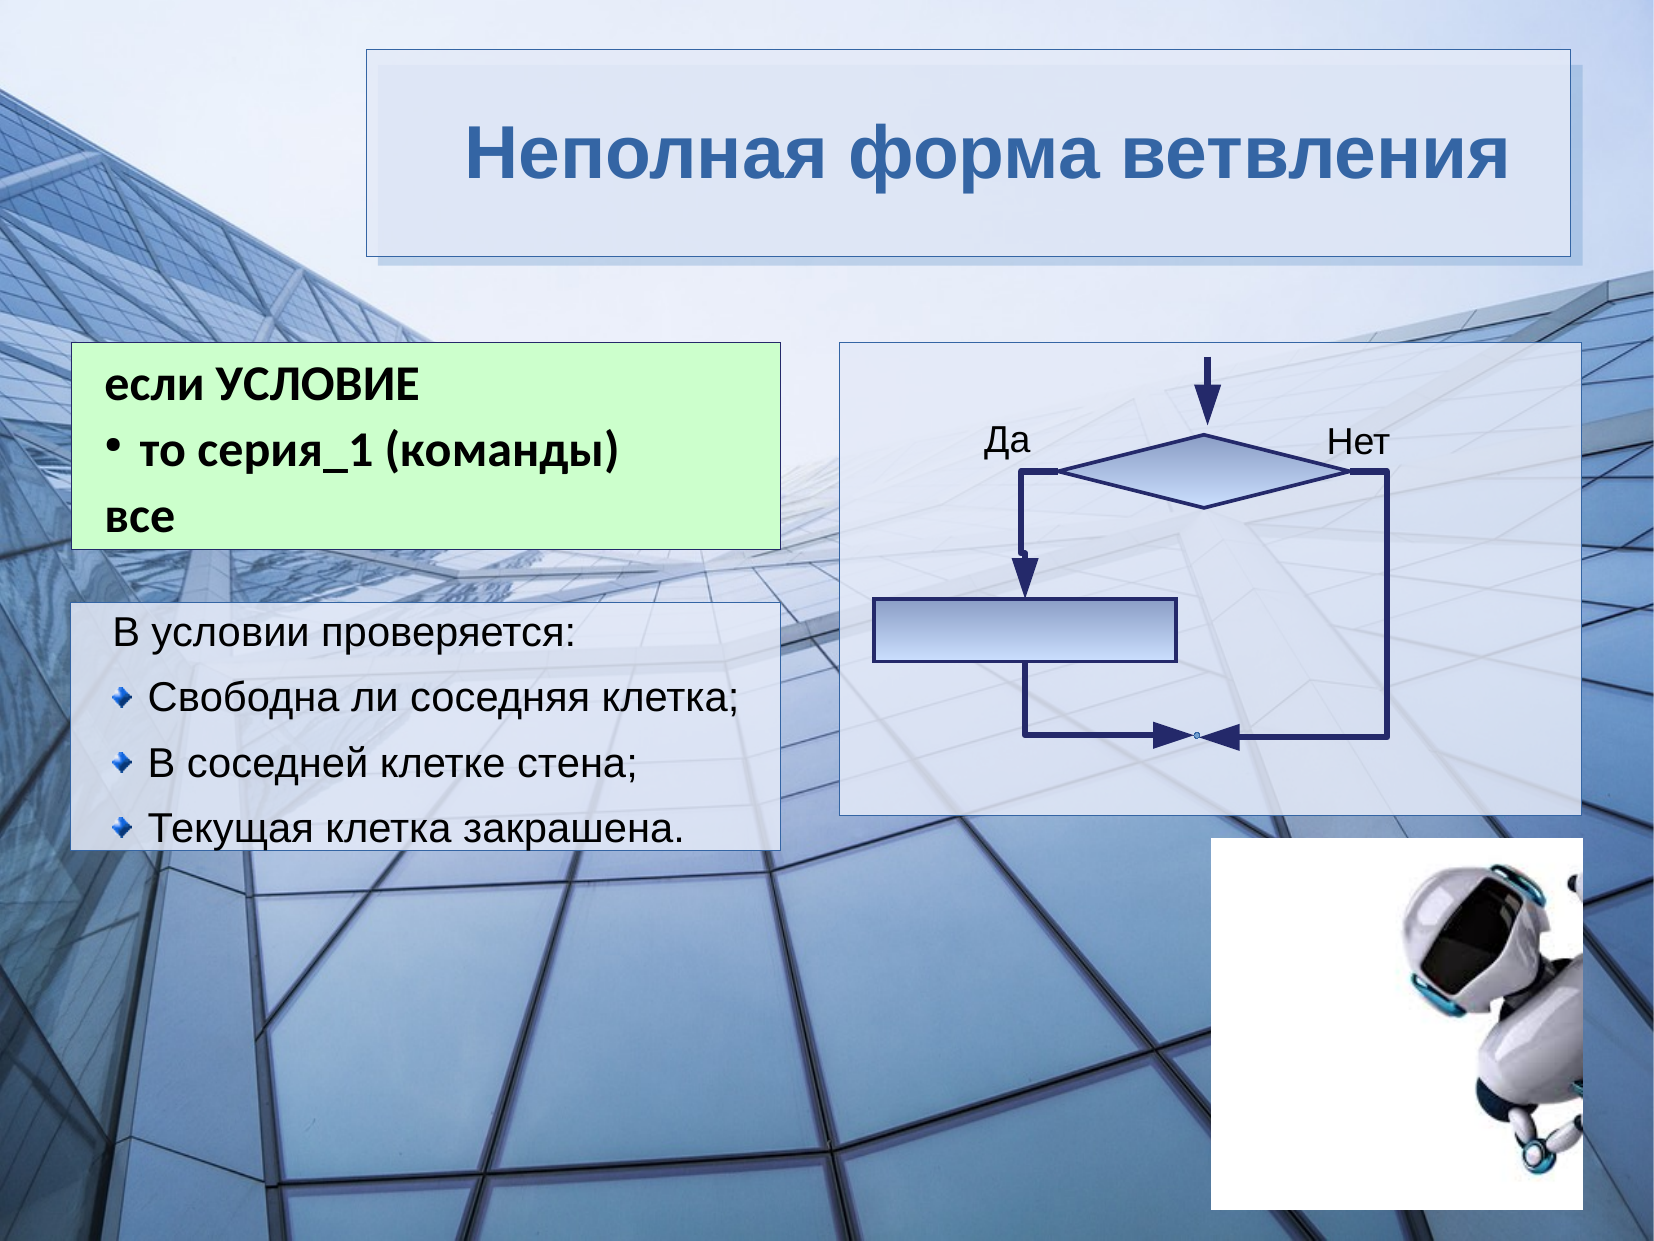

# Неполная форма ветвления
если УСЛОВИЕ
то серия_1 (команды)
все
Да
Нет
В условии проверяется:
Свободна ли соседняя клетка;
В соседней клетке стена;
Текущая клетка закрашена.